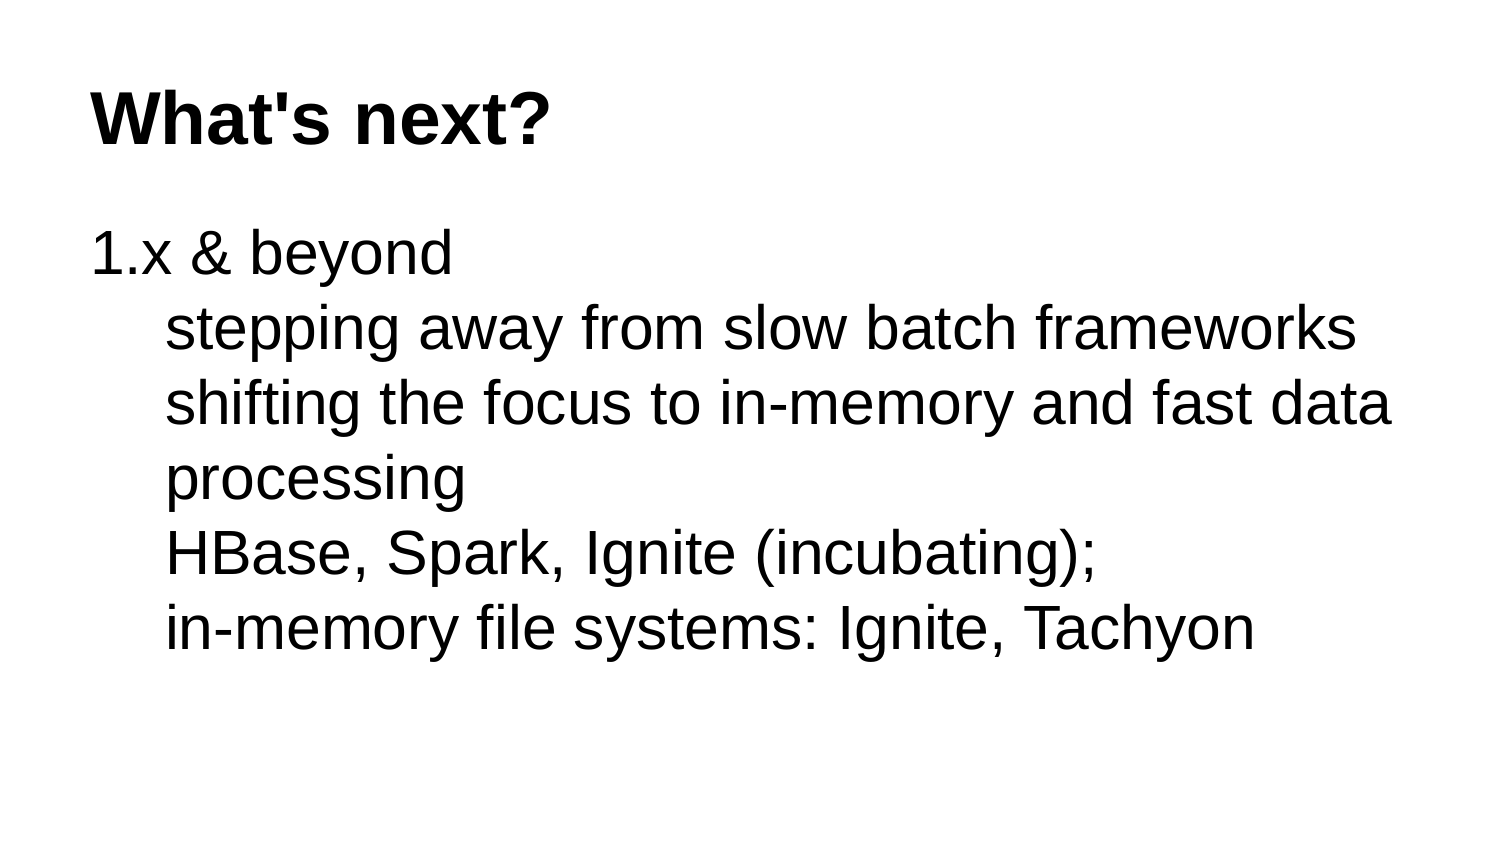

# What's next?
1.x & beyond
stepping away from slow batch frameworks
shifting the focus to in-memory and fast data processing
HBase, Spark, Ignite (incubating);
in-memory file systems: Ignite, Tachyon